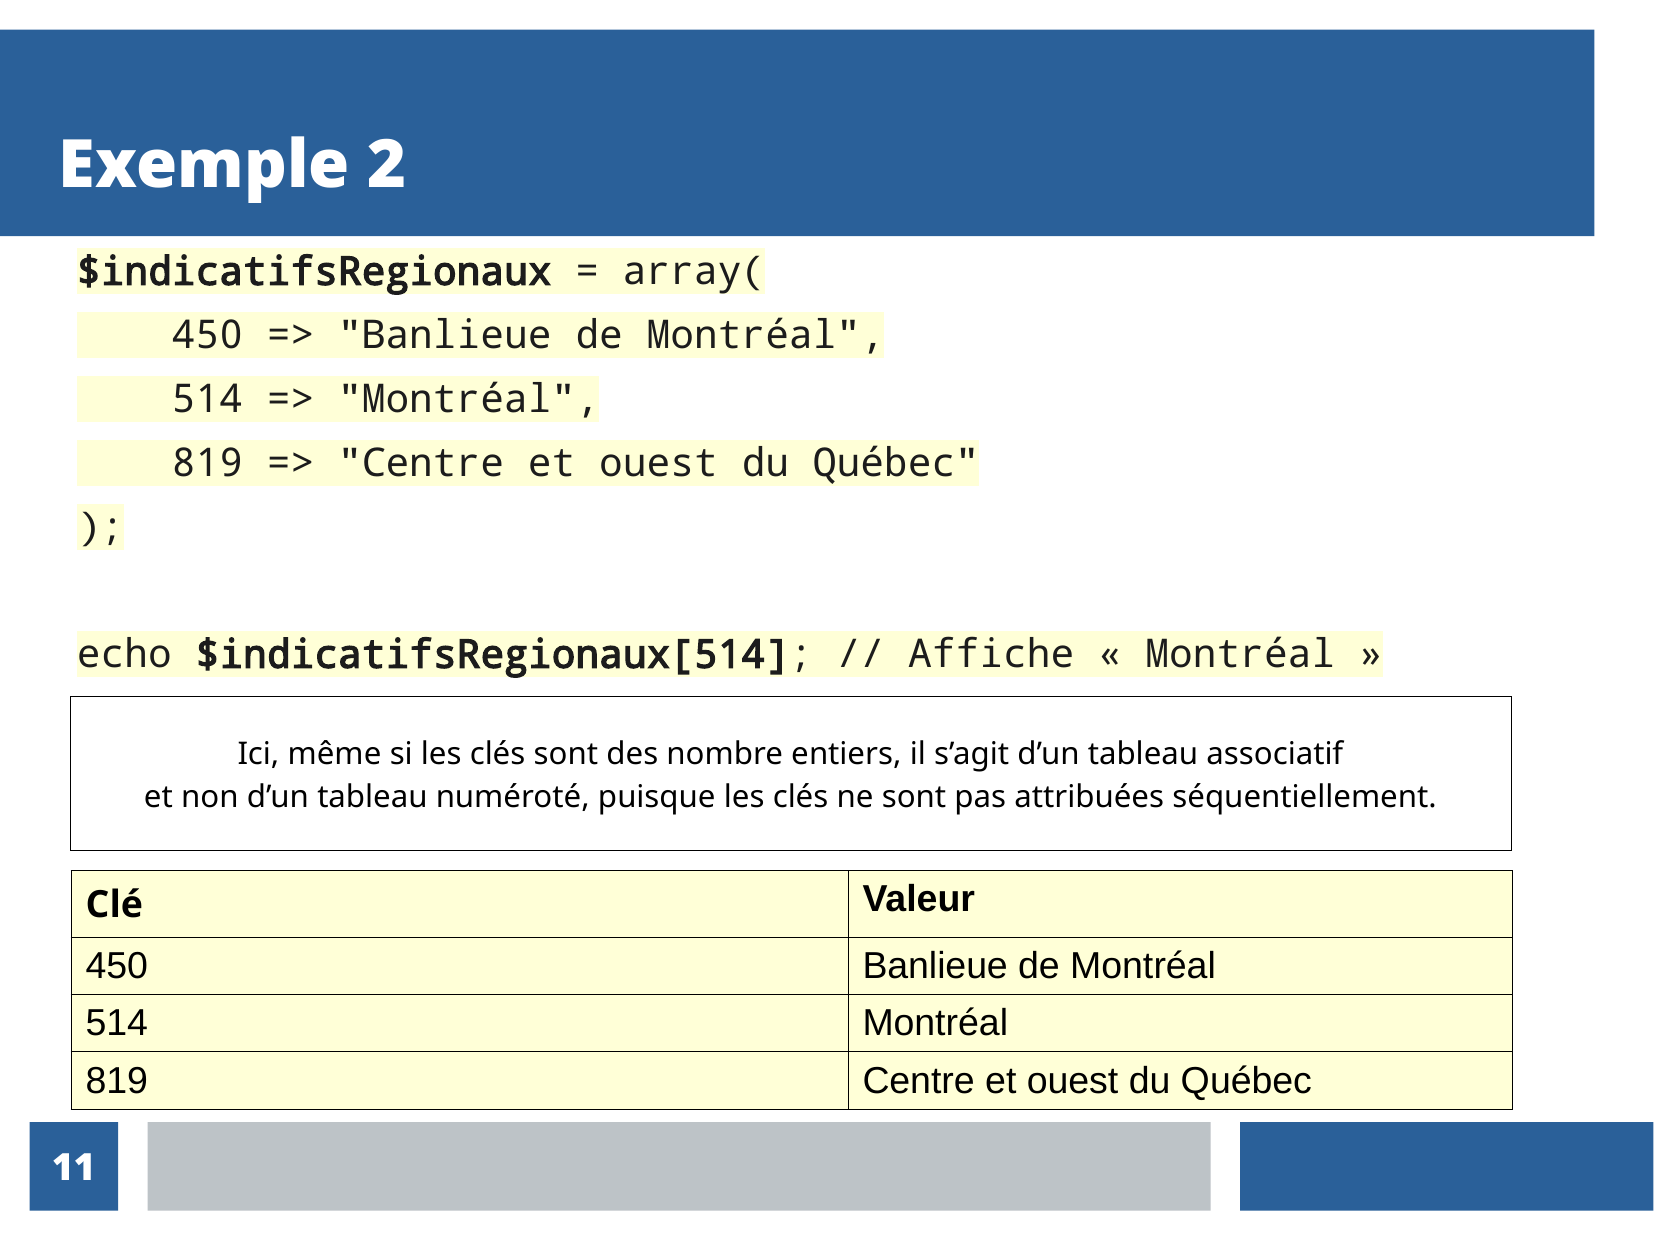

# Exemple 2
$indicatifsRegionaux = array(
 450 => "Banlieue de Montréal",
 514 => "Montréal",
 819 => "Centre et ouest du Québec"
);
echo $indicatifsRegionaux[514]; // Affiche « Montréal »
Ici, même si les clés sont des nombre entiers, il s’agit d’un tableau associatif
et non d’un tableau numéroté, puisque les clés ne sont pas attribuées séquentiellement.
| Clé | Valeur |
| --- | --- |
| 450 | Banlieue de Montréal |
| 514 | Montréal |
| 819 | Centre et ouest du Québec |
11